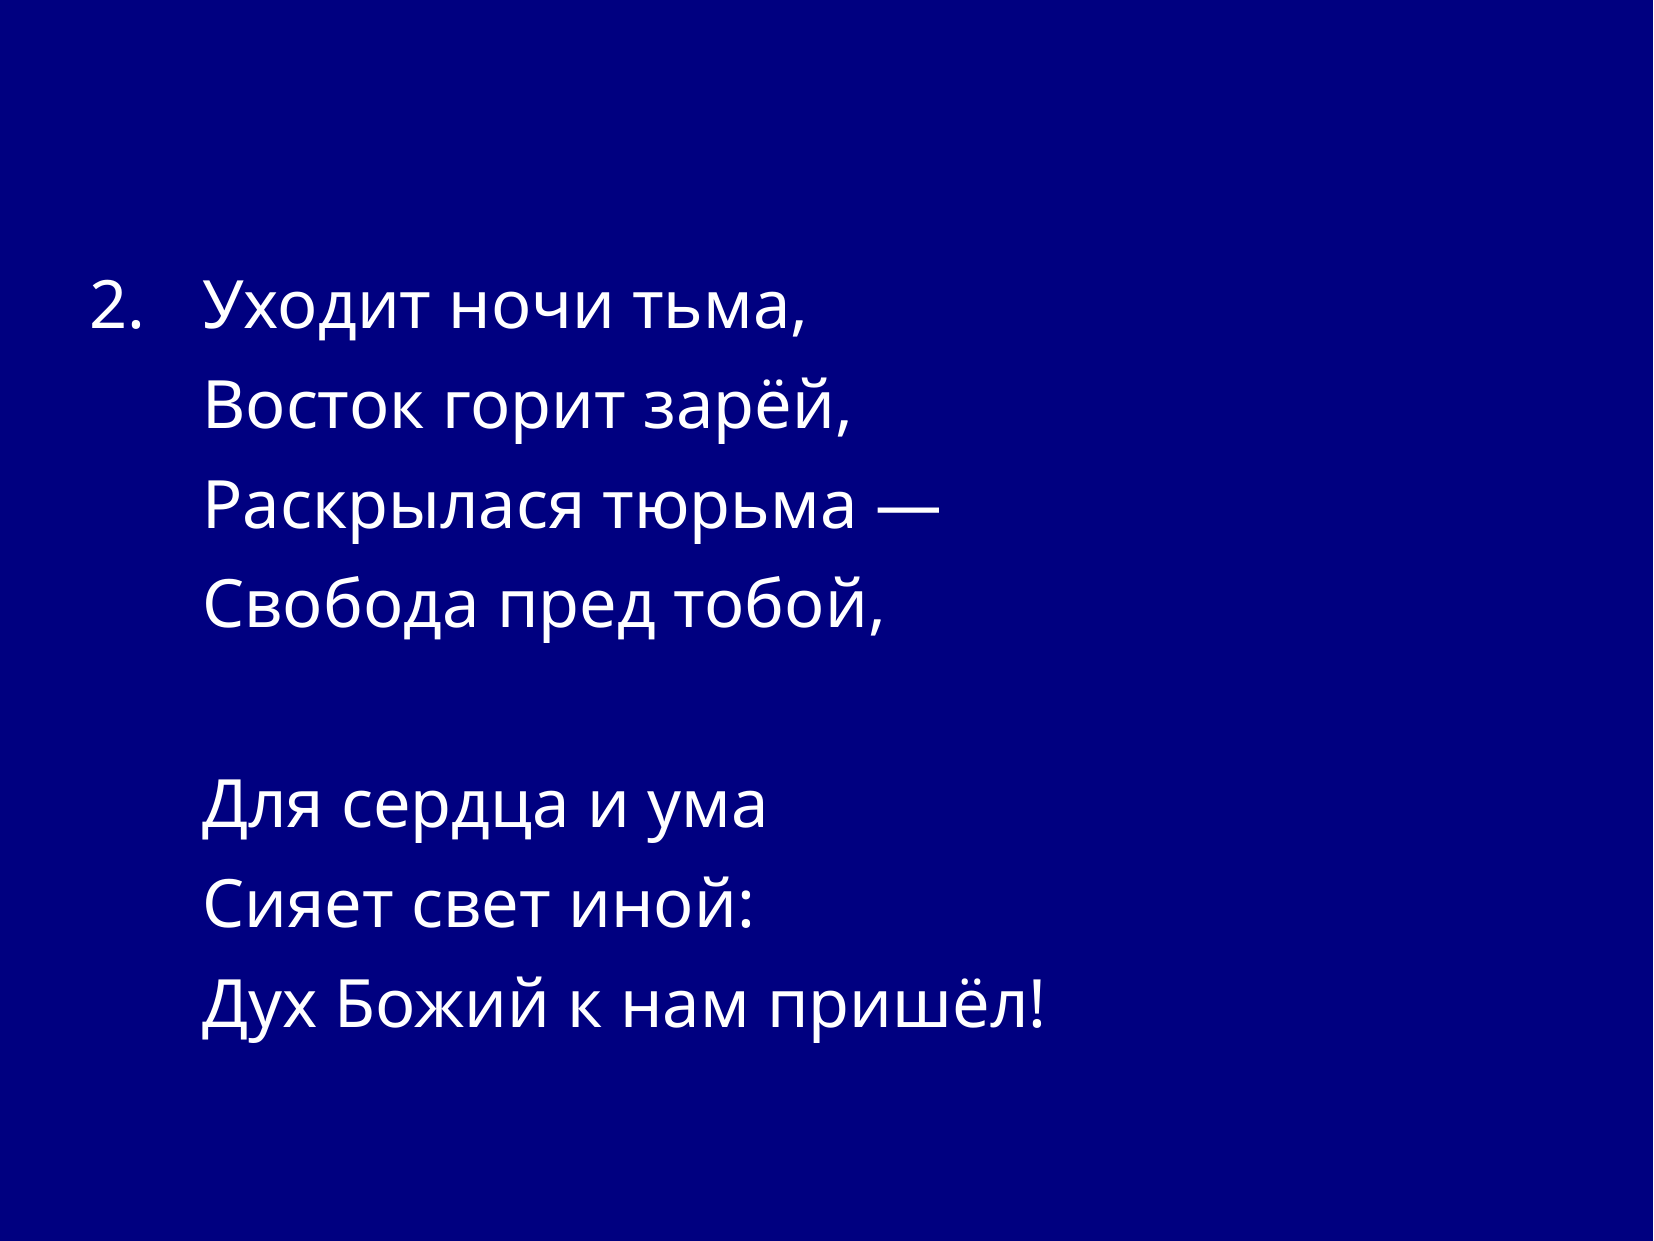

2.	Уходит ночи тьма,
	Восток горит зарёй,
	Раскрылася тюрьма —
	Свобода пред тобой,
	Для сердца и ума
	Сияет свет иной:
	Дух Божий к нам пришёл!